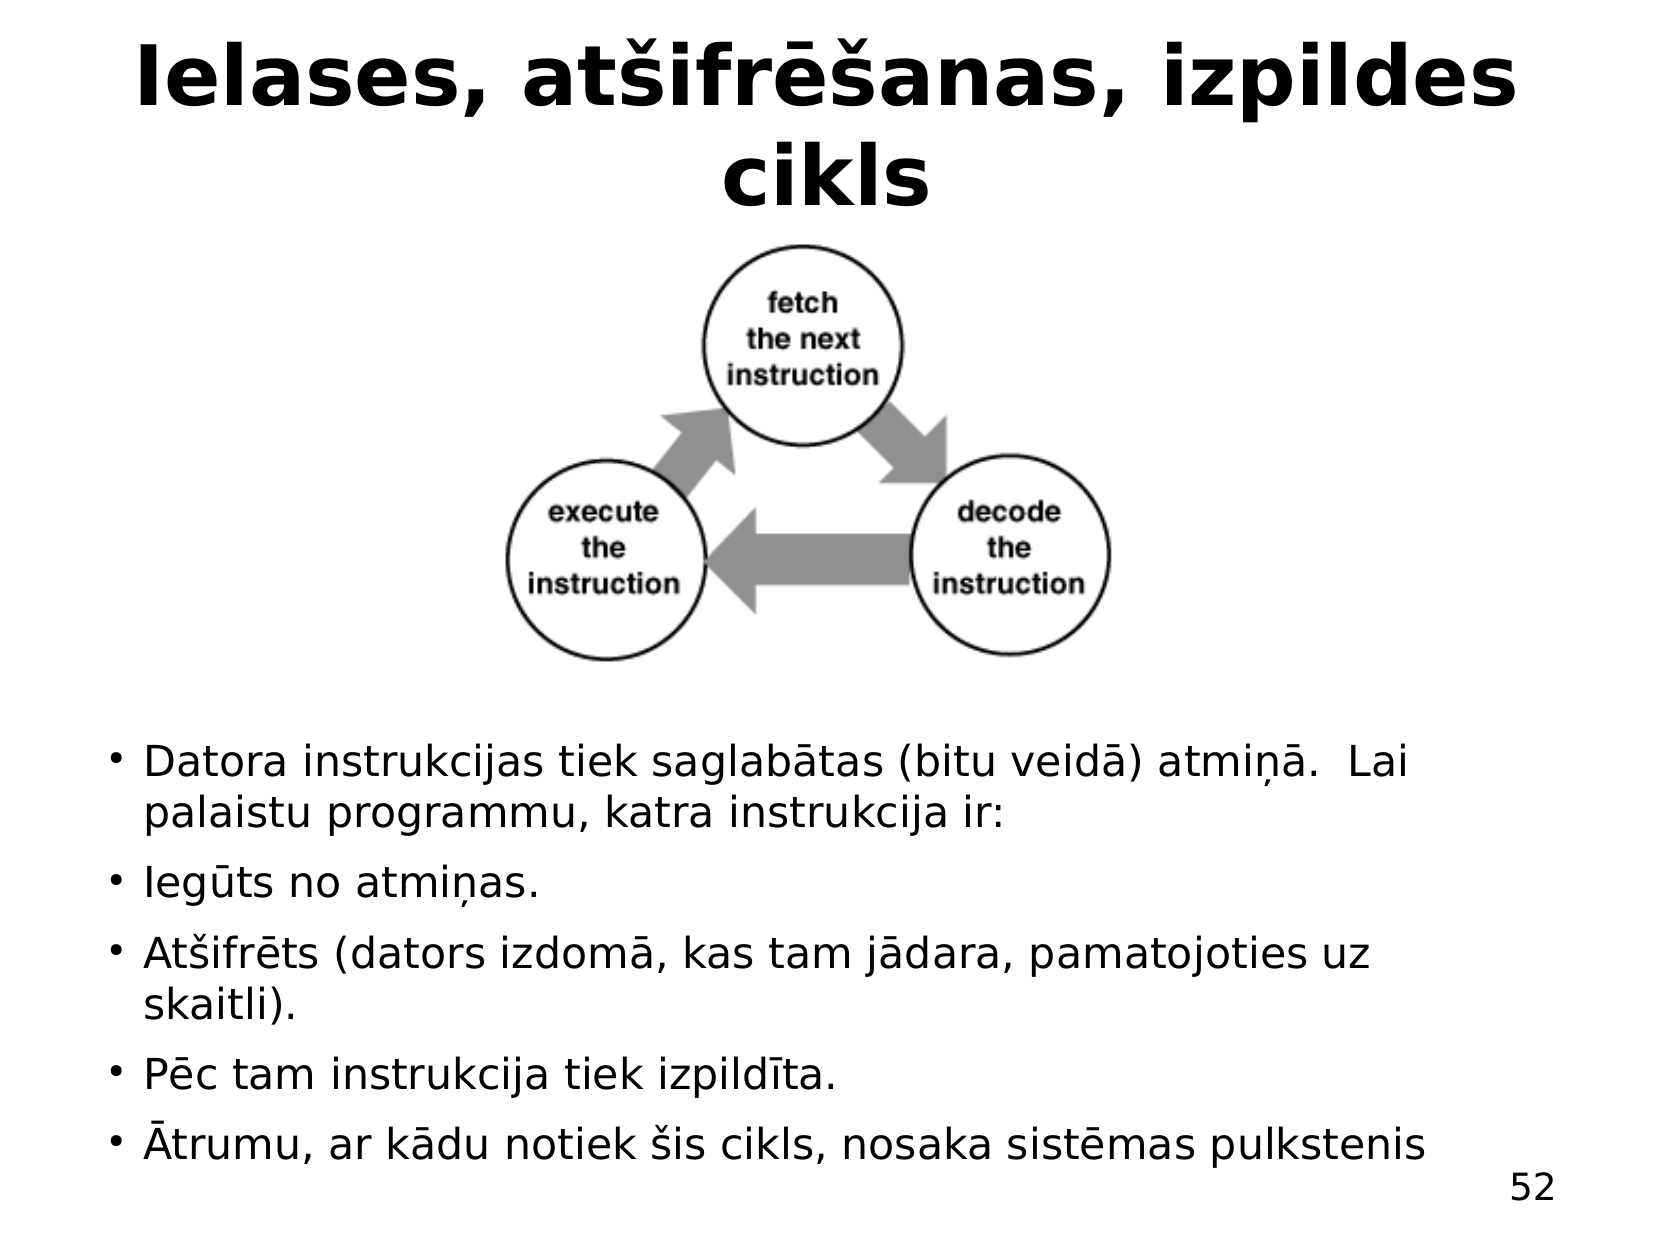

# Ielases, atšifrēšanas, izpildes cikls
Datora instrukcijas tiek saglabātas (bitu veidā) atmiņā. Lai palaistu programmu, katra instrukcija ir:
Iegūts no atmiņas.
Atšifrēts (dators izdomā, kas tam jādara, pamatojoties uz skaitli).
Pēc tam instrukcija tiek izpildīta.
Ātrumu, ar kādu notiek šis cikls, nosaka sistēmas pulkstenis